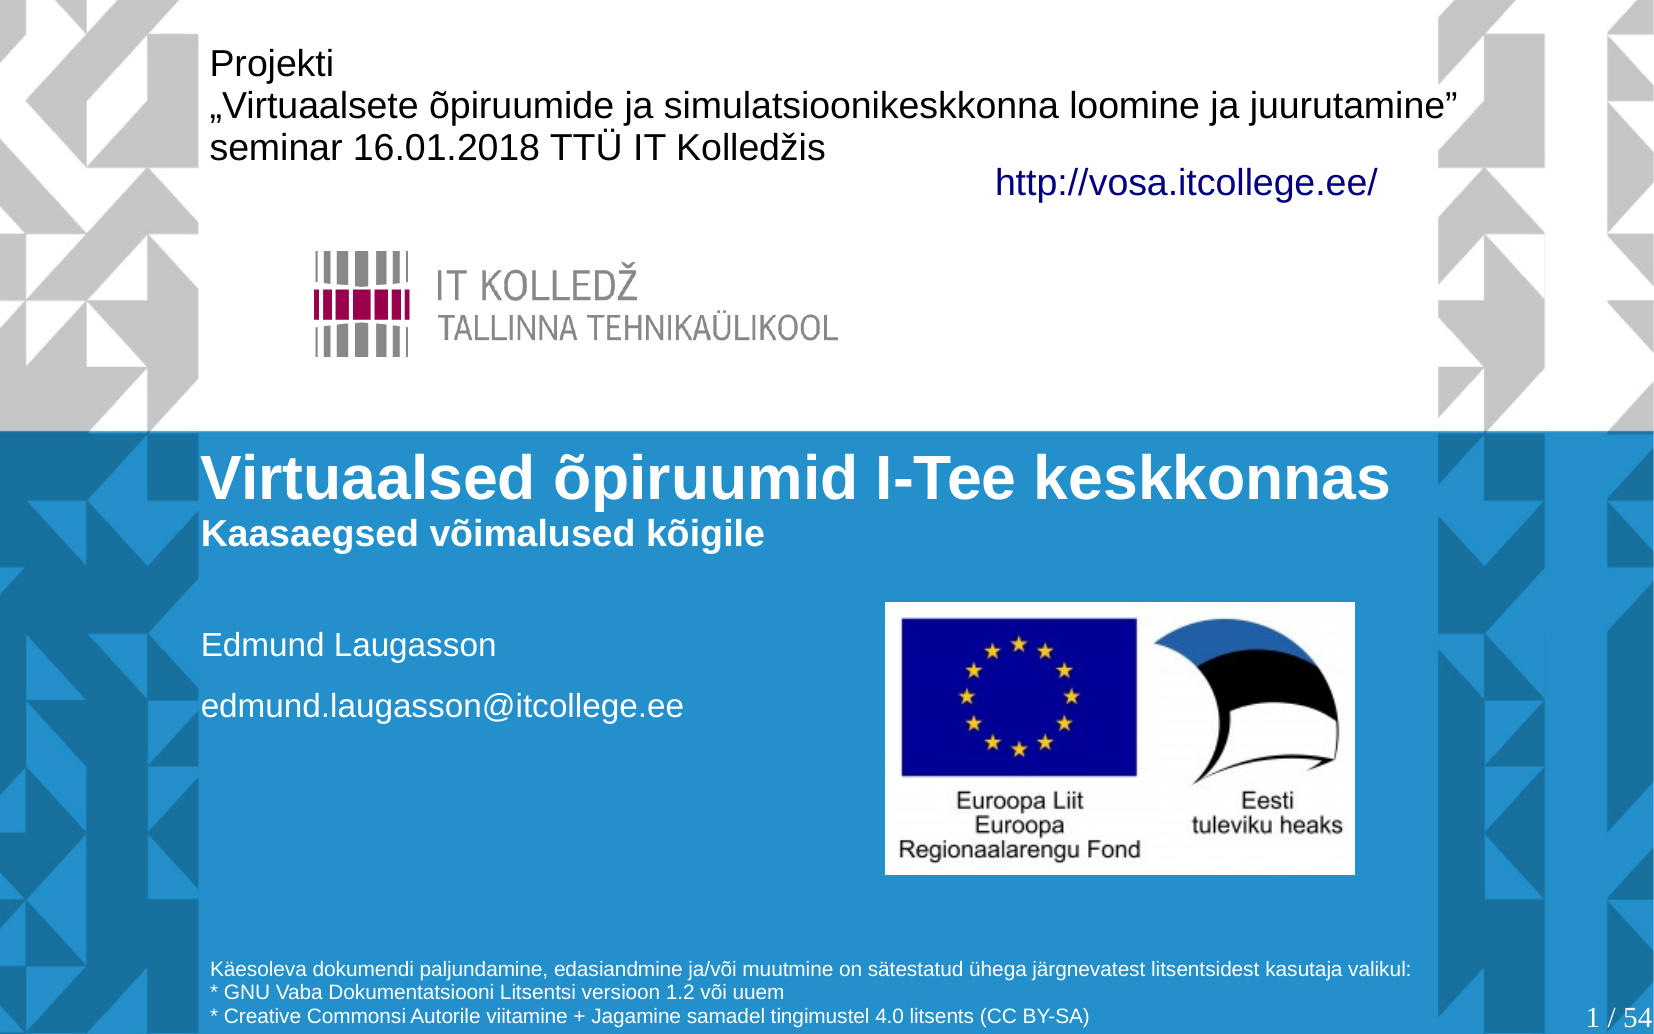

Projekti
„Virtuaalsete õpiruumide ja simulatsioonikeskkonna loomine ja juurutamine”
seminar 16.01.2018 TTÜ IT Kolledžis
http://vosa.itcollege.ee/
# Virtuaalsed õpiruumid I-Tee keskkonnas Kaasaegsed võimalused kõigile
Edmund Laugasson
edmund.laugasson@itcollege.ee
1